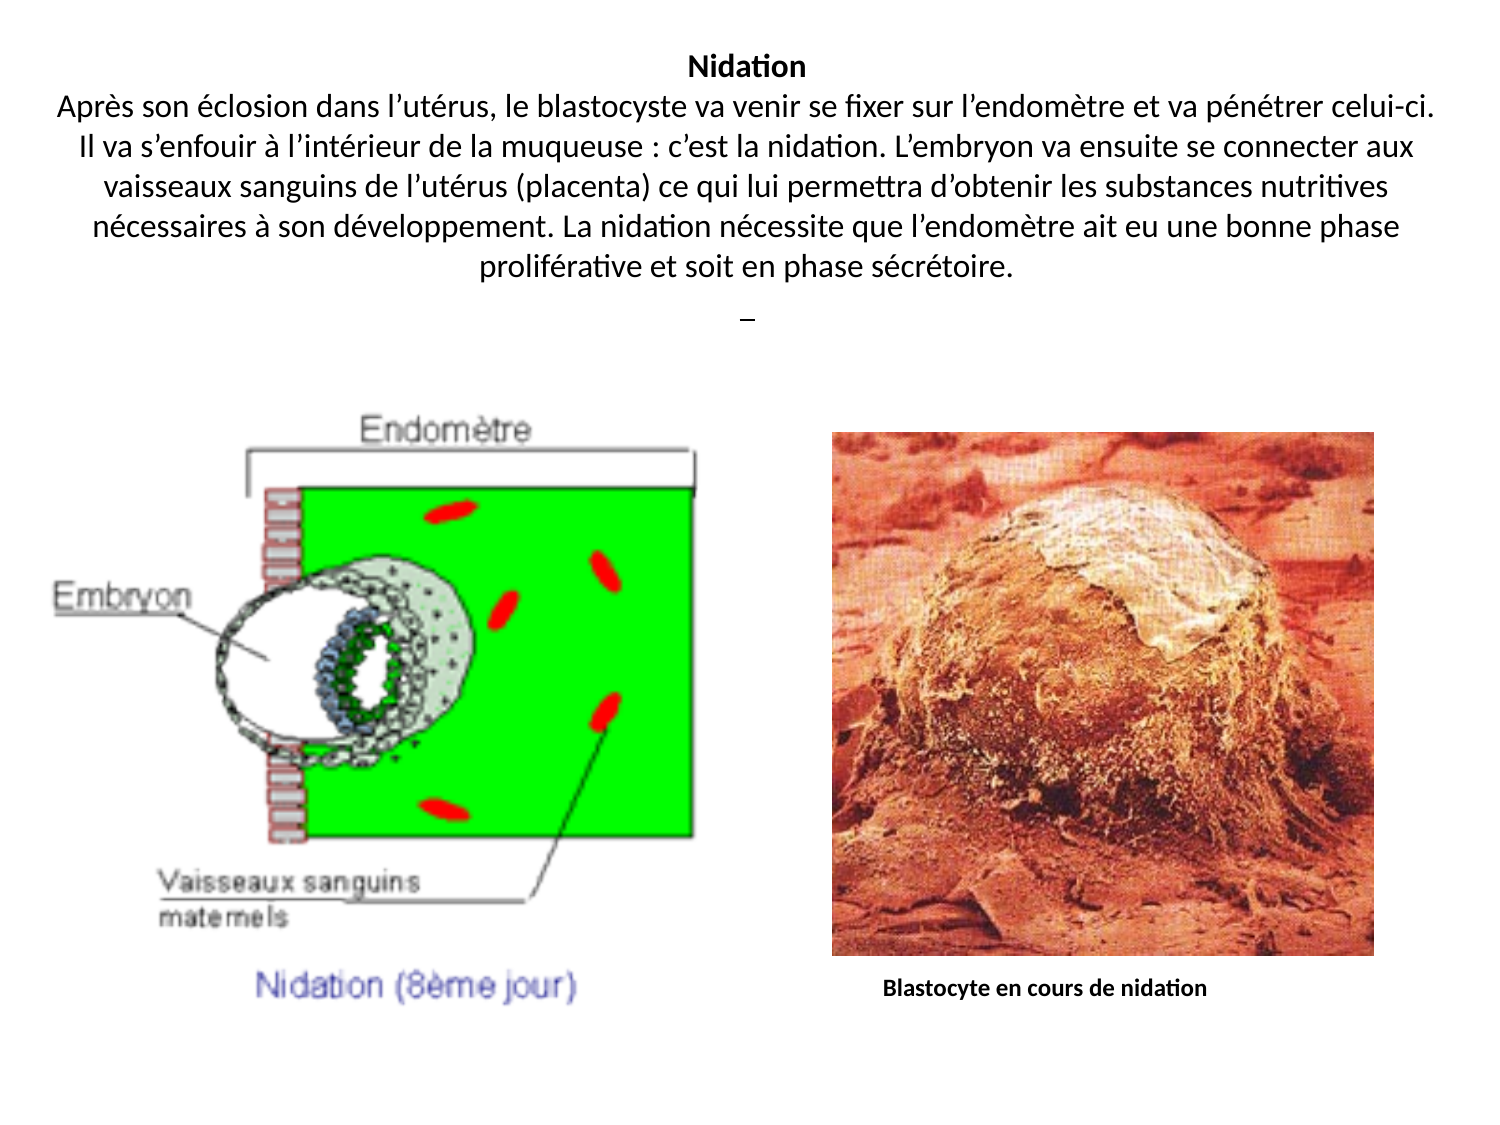

Nidation
Après son éclosion dans l’utérus, le blastocyste va venir se fixer sur l’endomètre et va pénétrer celui-ci. Il va s’enfouir à l’intérieur de la muqueuse : c’est la nidation. L’embryon va ensuite se connecter aux vaisseaux sanguins de l’utérus (placenta) ce qui lui permettra d’obtenir les substances nutritives nécessaires à son développement. La nidation nécessite que l’endomètre ait eu une bonne phase proliférative et soit en phase sécrétoire.
Blastocyte en cours de nidation